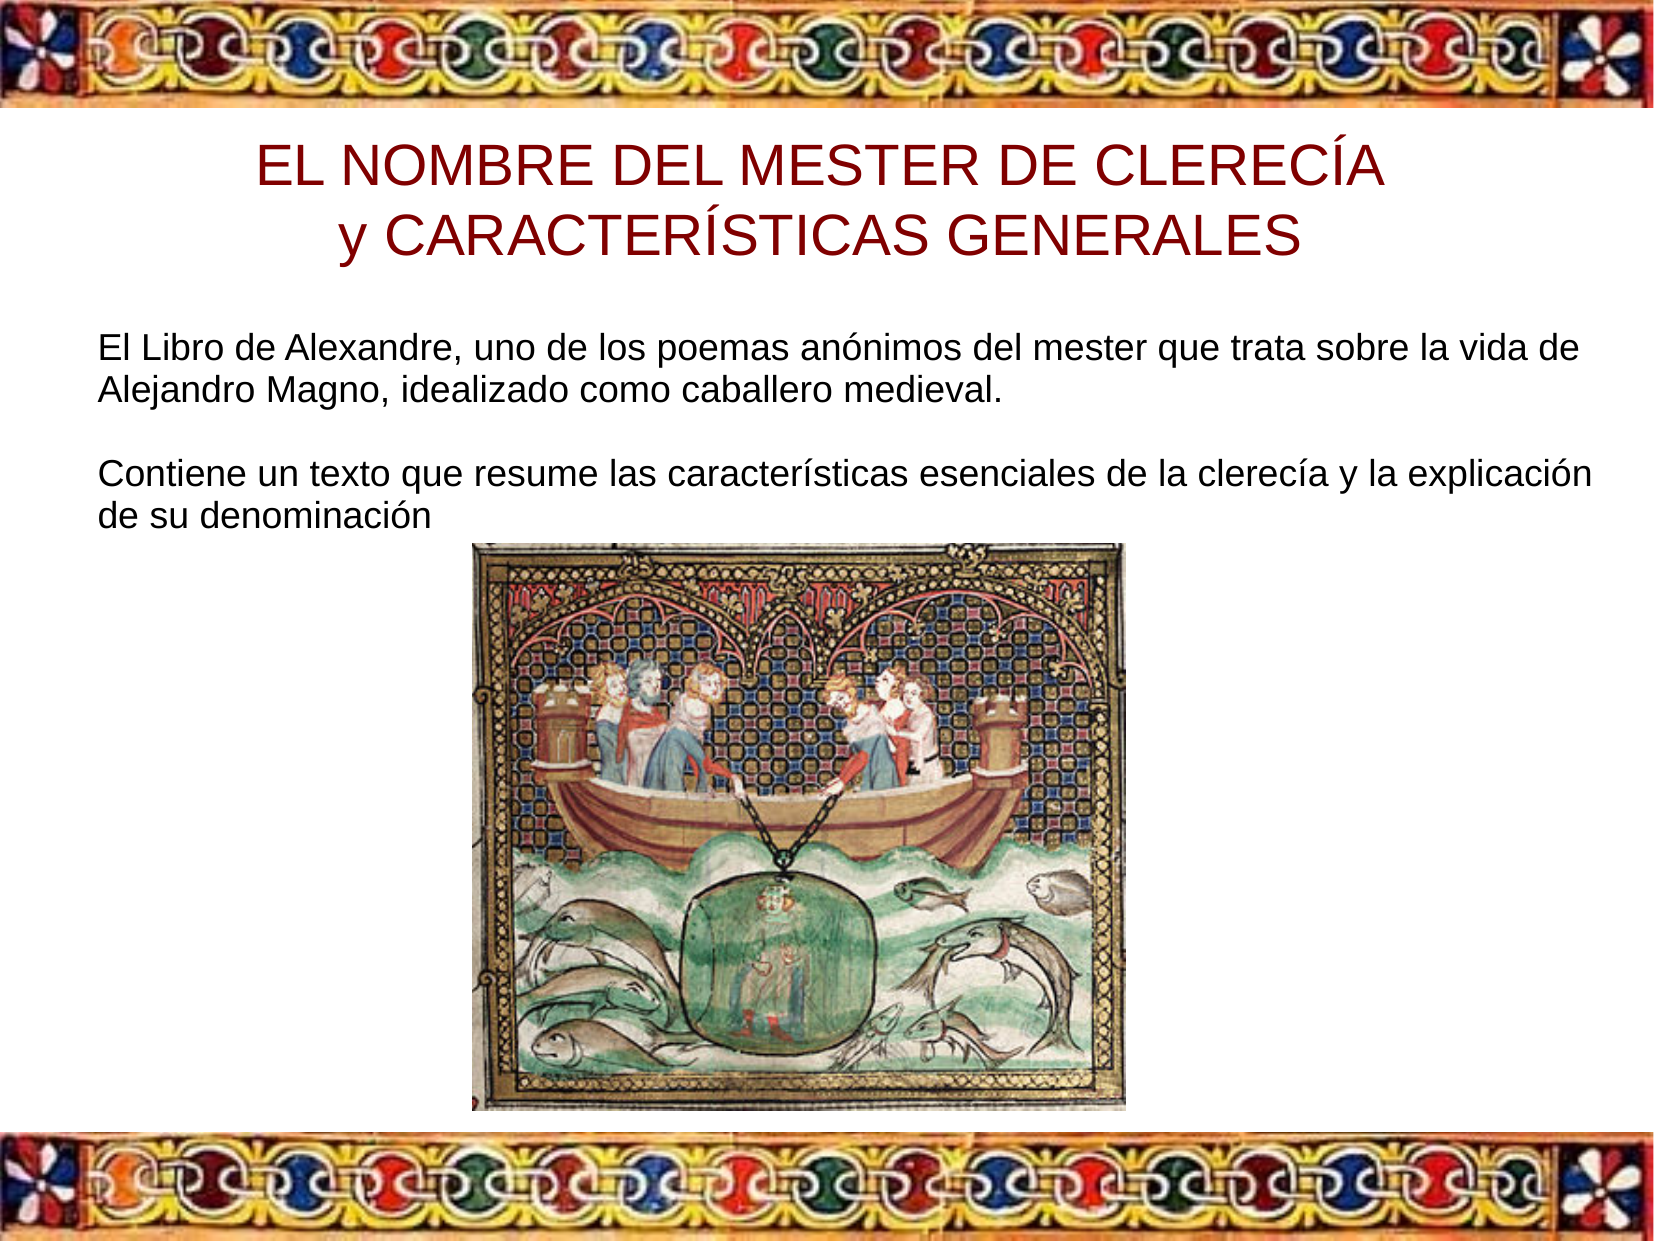

# EL NOMBRE DEL MESTER DE CLERECÍA y CARACTERÍSTICAS GENERALES
El Libro de Alexandre, uno de los poemas anónimos del mester que trata sobre la vida de Alejandro Magno, idealizado como caballero medieval.
Contiene un texto que resume las características esenciales de la clerecía y la explicación de su denominación